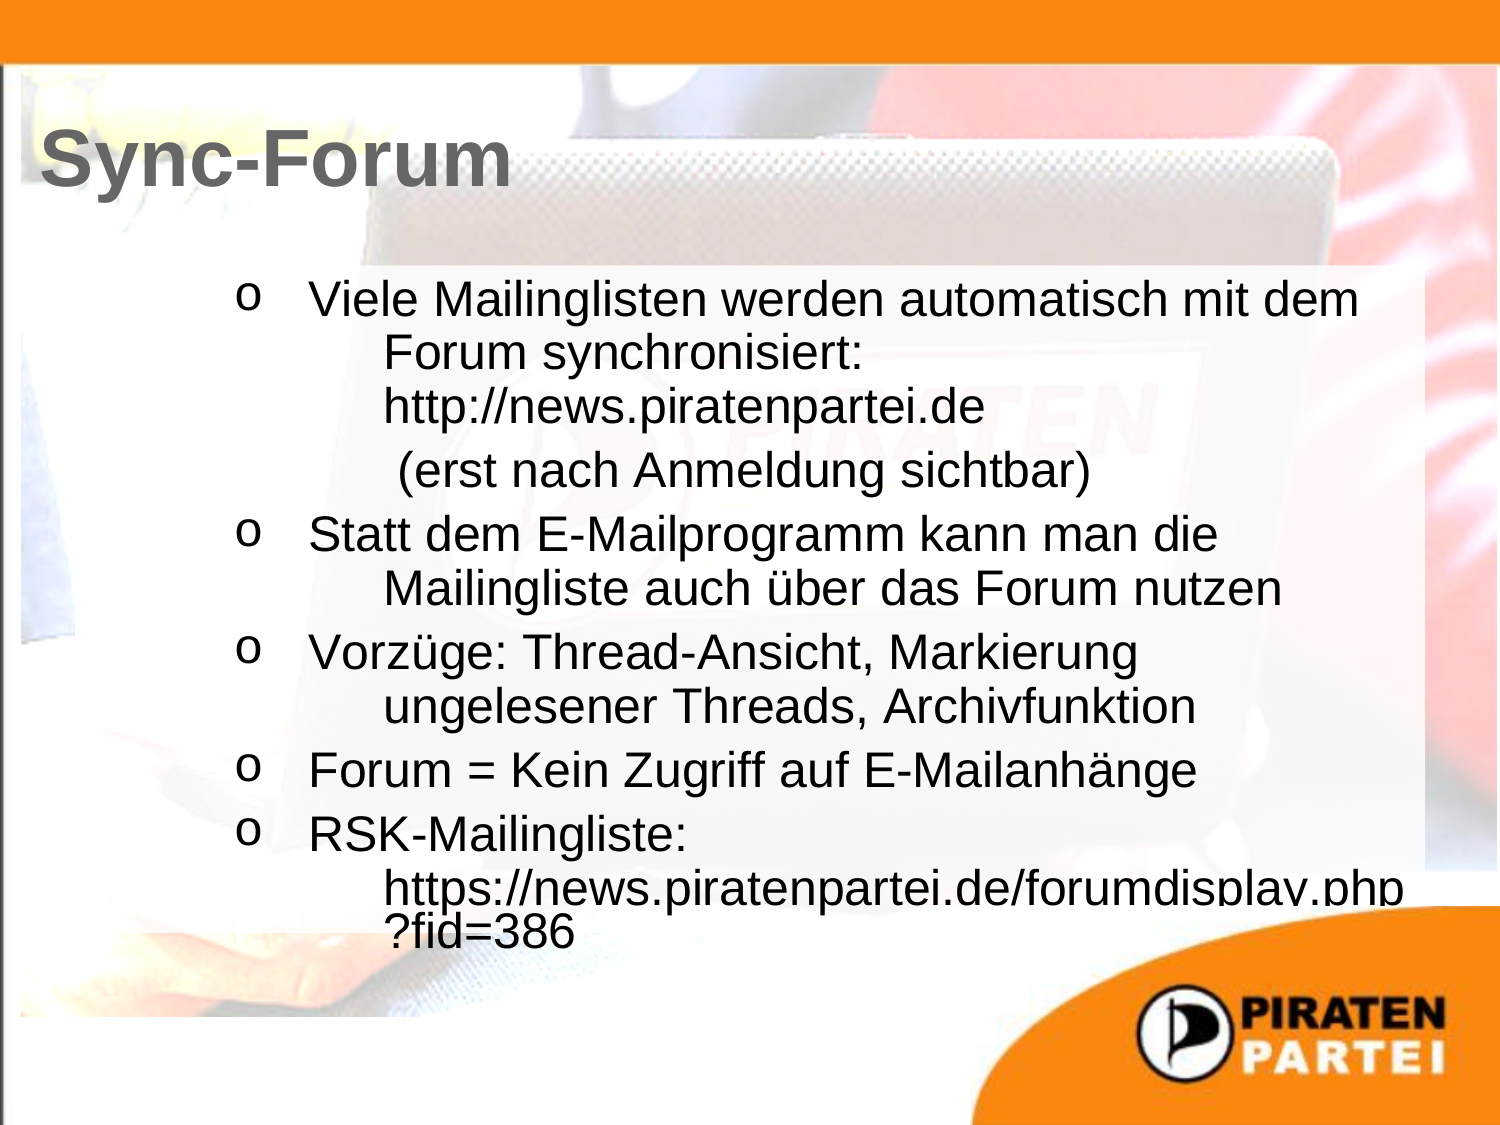

Sync-Forum
# Viele Mailinglisten werden automatisch mit dem Forum synchronisiert: http://news.piratenpartei.de
	 (erst nach Anmeldung sichtbar)
Statt dem E-Mailprogramm kann man die Mailingliste auch über das Forum nutzen
Vorzüge: Thread-Ansicht, Markierung ungelesener Threads, Archivfunktion
Forum = Kein Zugriff auf E-Mailanhänge
RSK-Mailingliste: https://news.piratenpartei.de/forumdisplay.php?fid=386